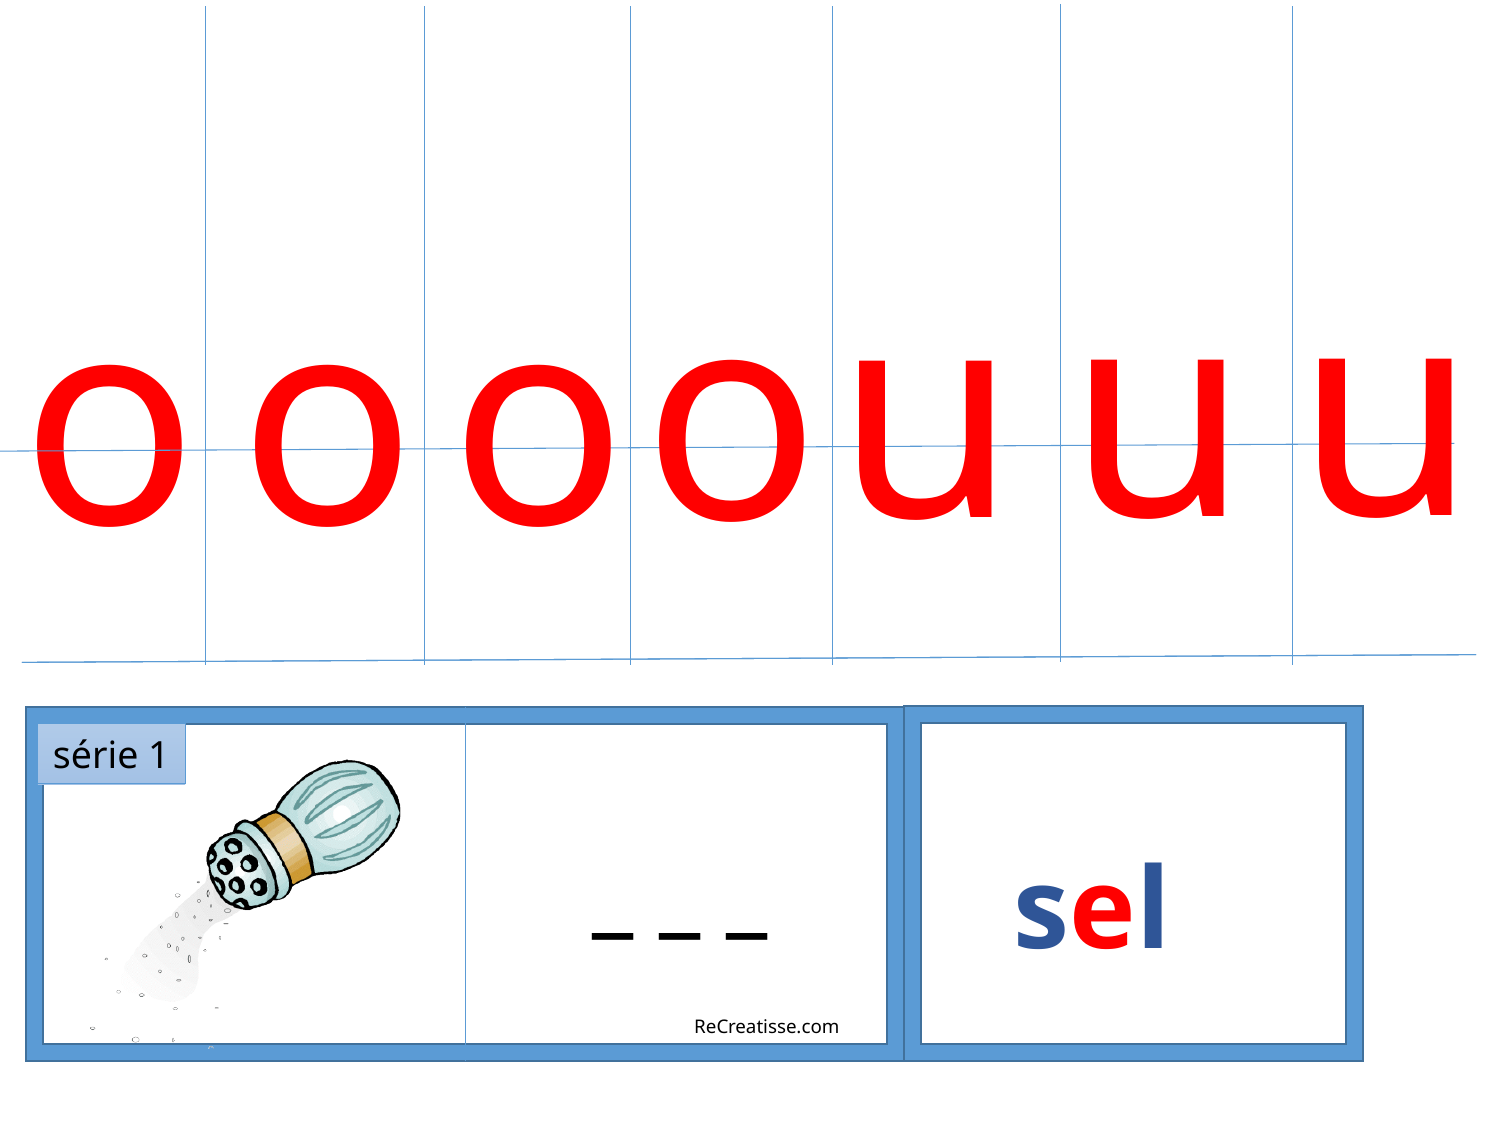

u
u
u
o
o
o
o
série 1
_ _ _
sel
ReCreatisse.com